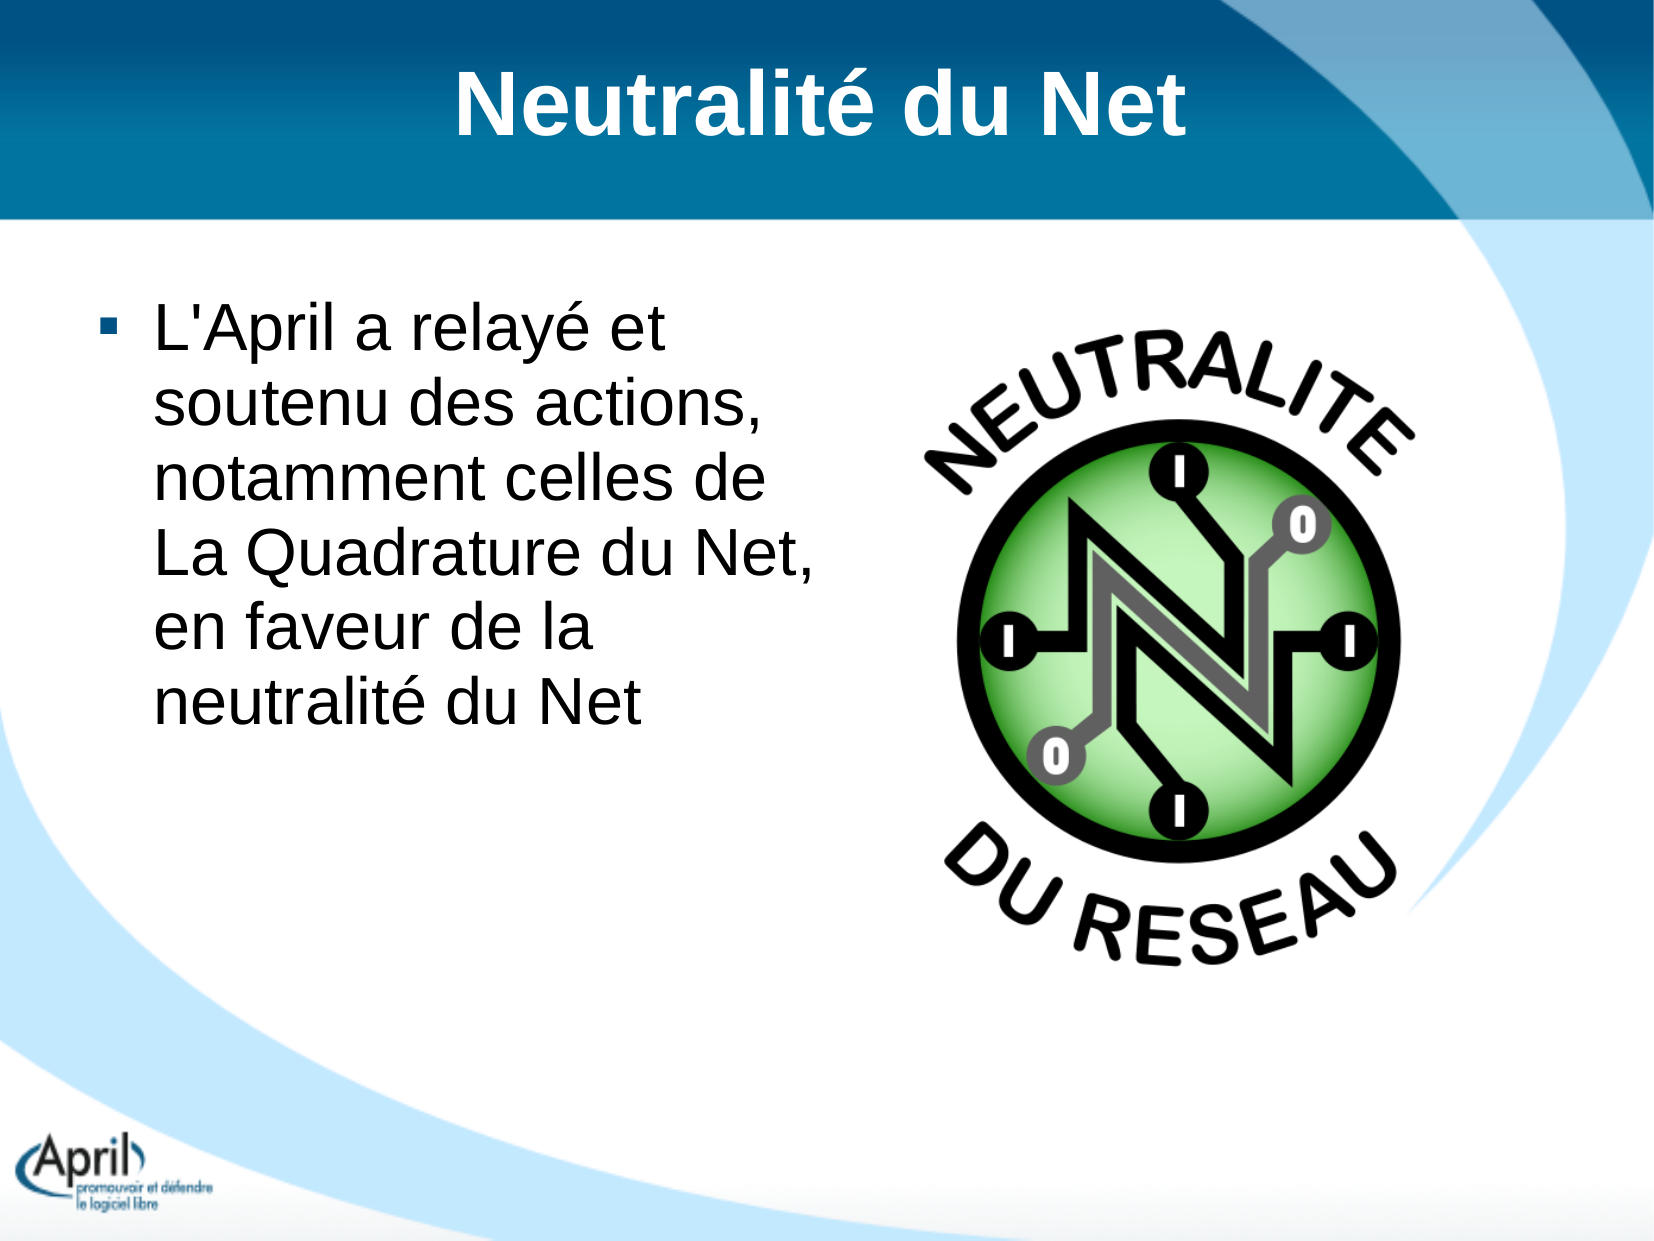

# Neutralité du Net
L'April a relayé et soutenu des actions, notamment celles de La Quadrature du Net, en faveur de la neutralité du Net